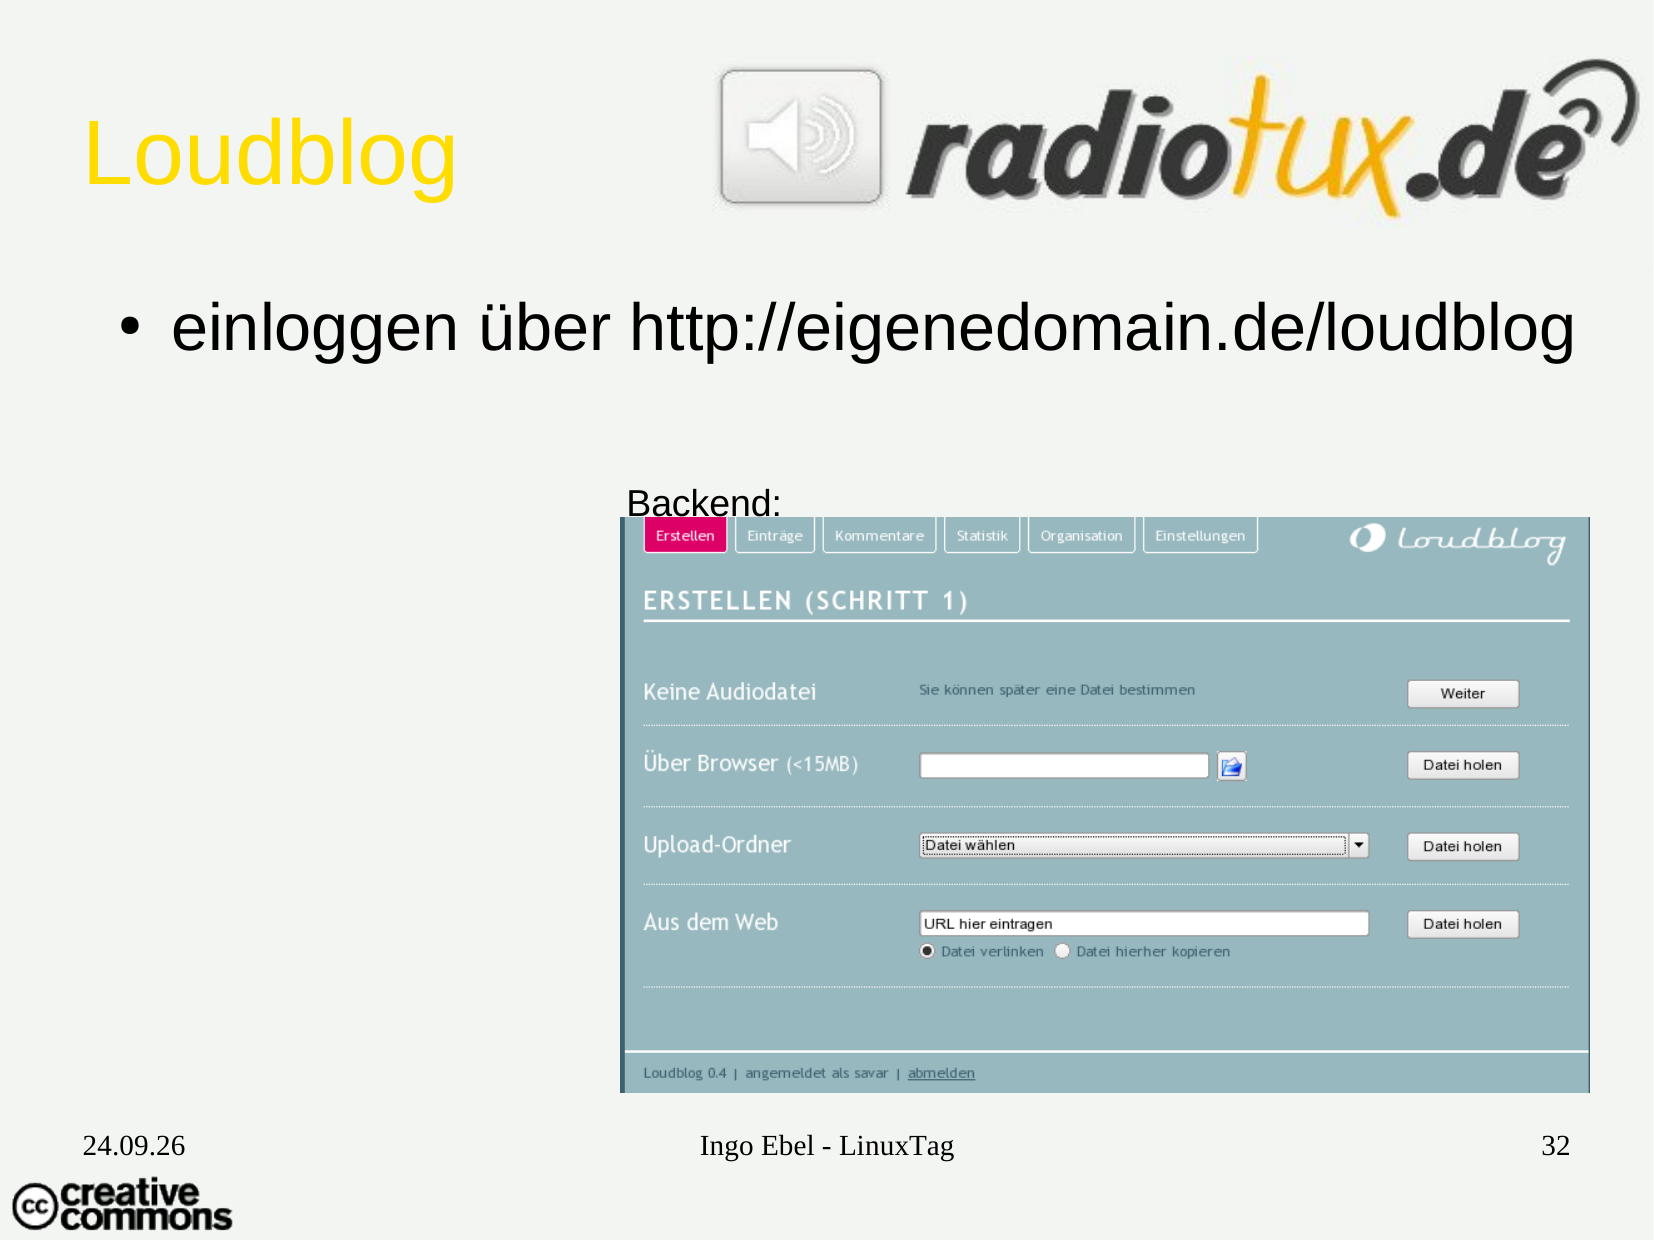

# Loudblog
einloggen über http://eigenedomain.de/loudblog
Backend:
Ingo Ebel - LinuxTag
32